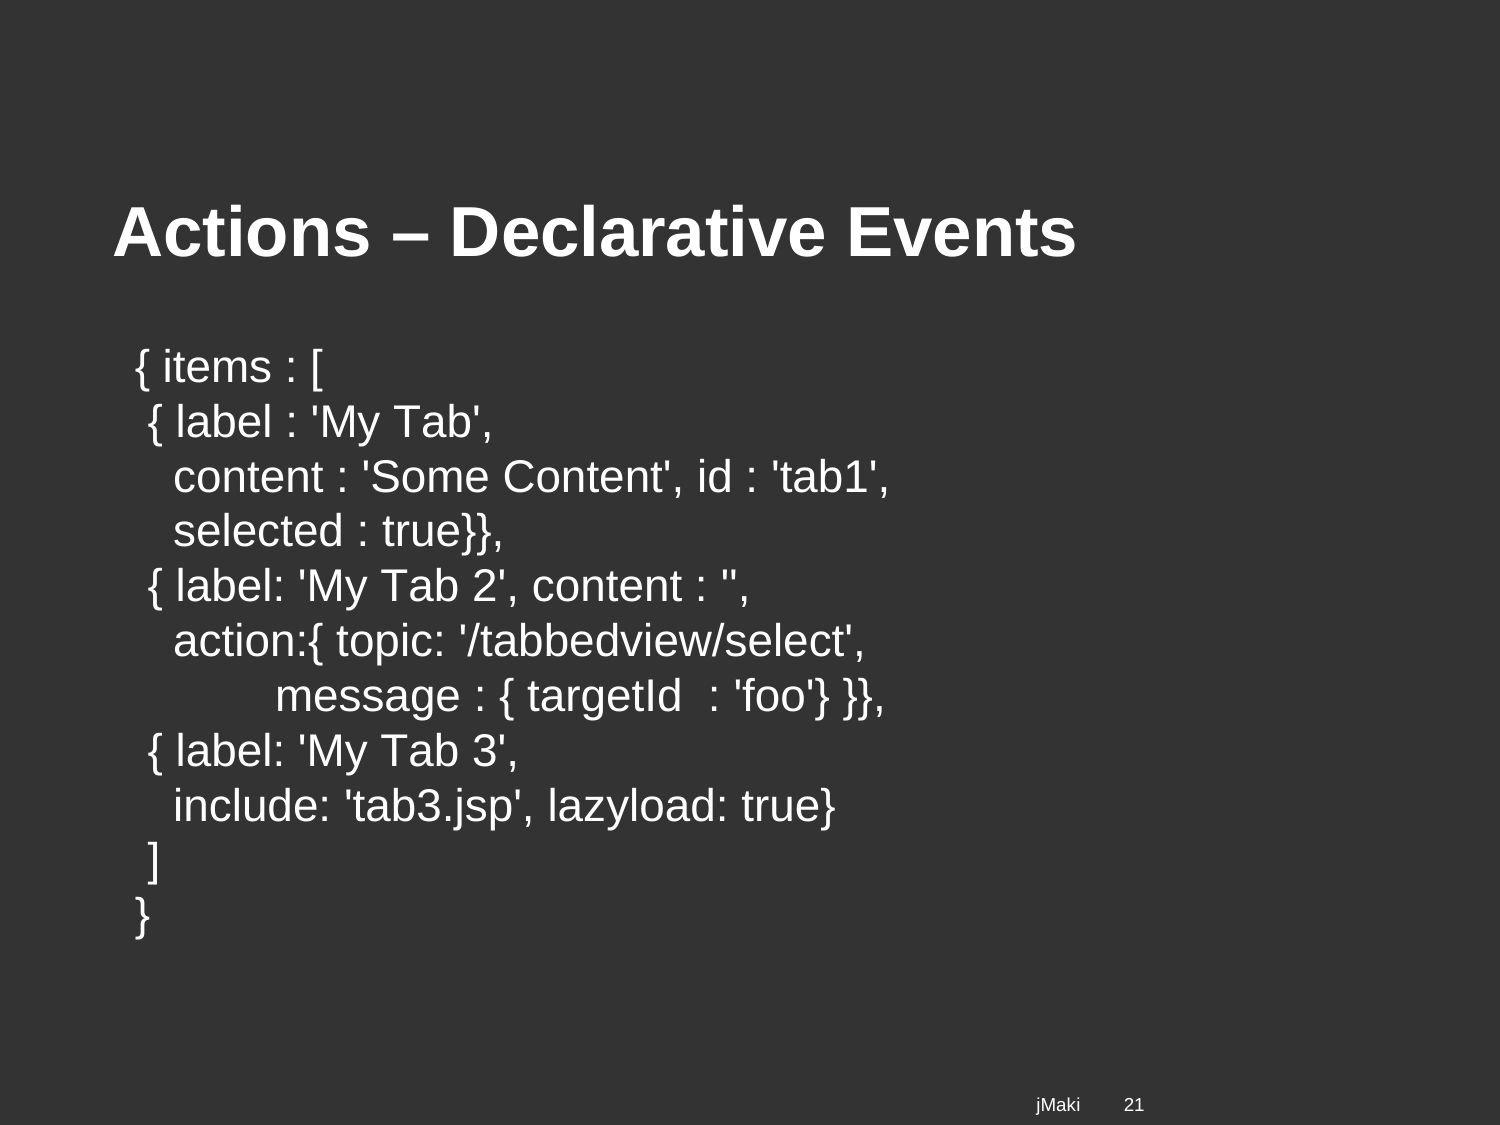

# Actions – Declarative Events
{ items : [
 { label : 'My Tab',
 content : 'Some Content', id : 'tab1',
 selected : true}},
 { label: 'My Tab 2', content : '',
 action:{ topic: '/tabbedview/select',
 message : { targetId : 'foo'} }},
 { label: 'My Tab 3',
 include: 'tab3.jsp', lazyload: true}
 ]
}